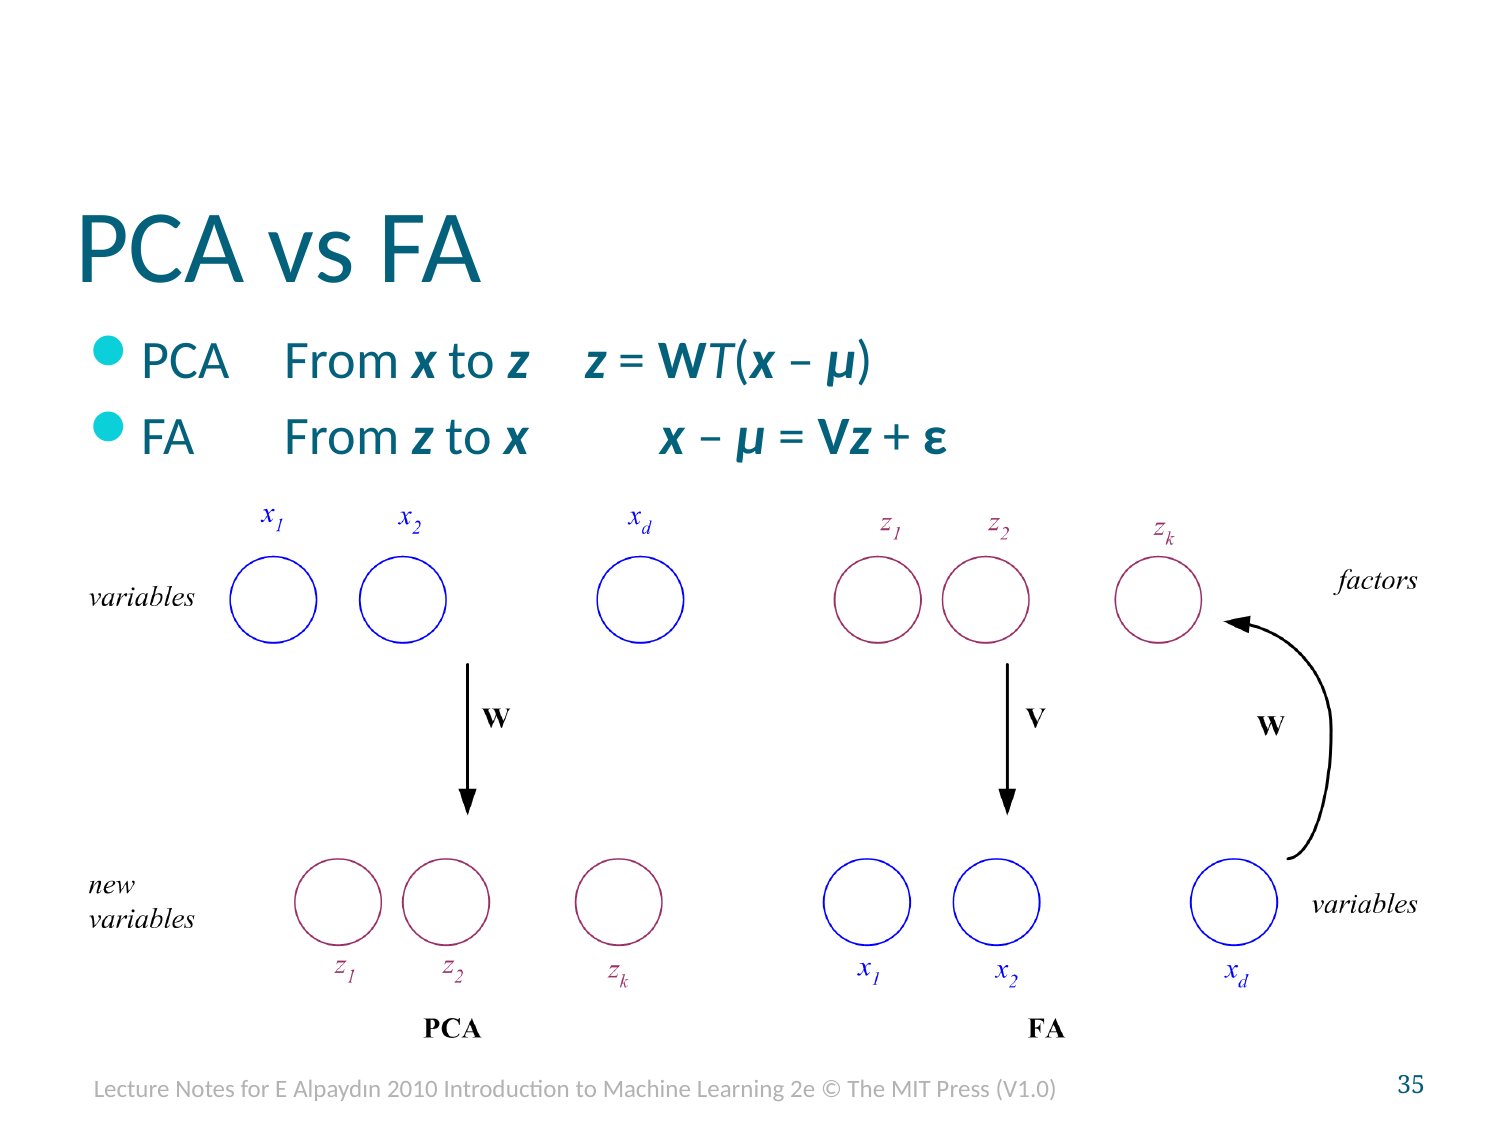

# PCA vs FA
PCA	From x to z 	z = WT(x – µ)
FA		From z to x 		x – µ = Vz + ε
z
x
x
z
Lecture Notes for E Alpaydın 2010 Introduction to Machine Learning 2e © The MIT Press (V1.0)